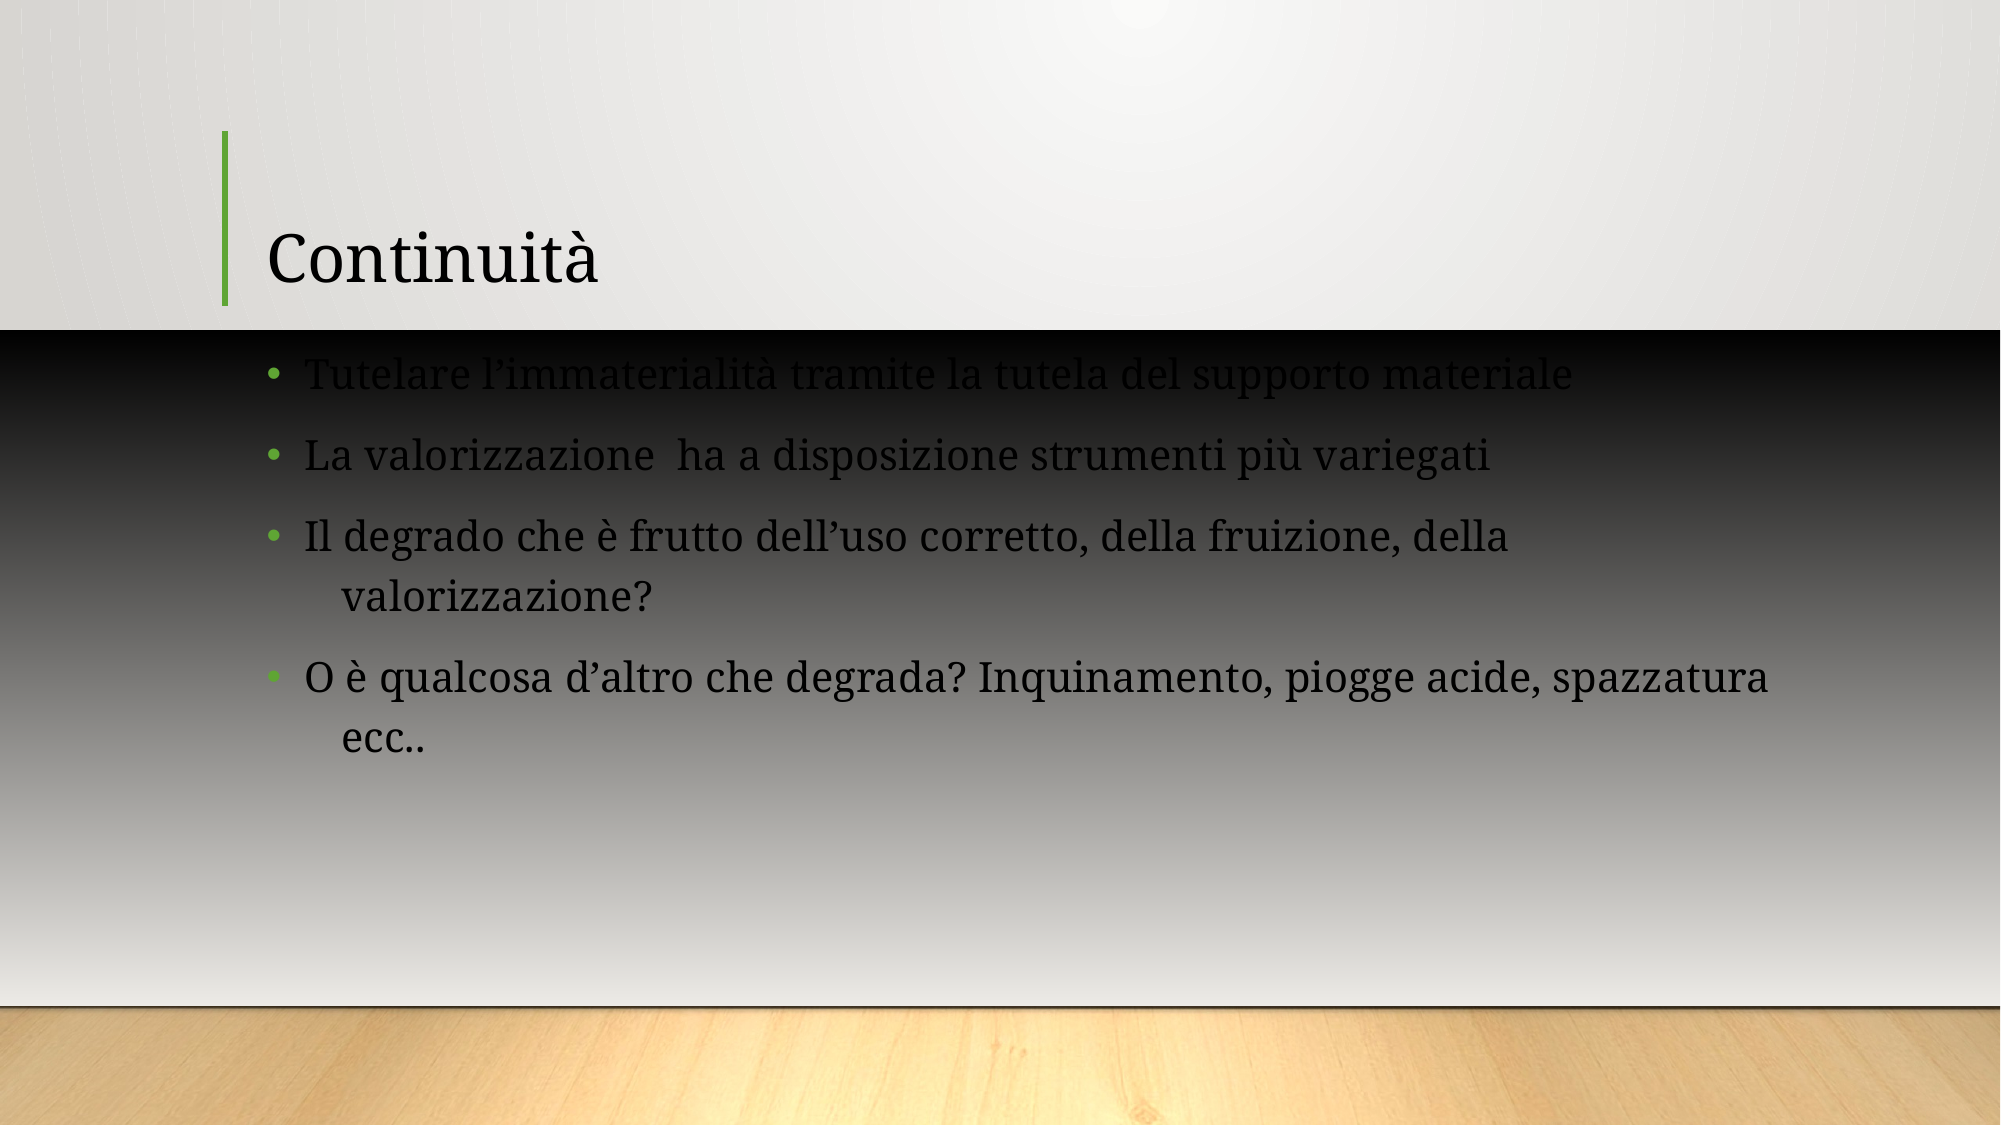

# Continuità
Tutelare l’immaterialità tramite la tutela del supporto materiale
La valorizzazione ha a disposizione strumenti più variegati
Il degrado che è frutto dell’uso corretto, della fruizione, della valorizzazione?
O è qualcosa d’altro che degrada? Inquinamento, piogge acide, spazzatura ecc..